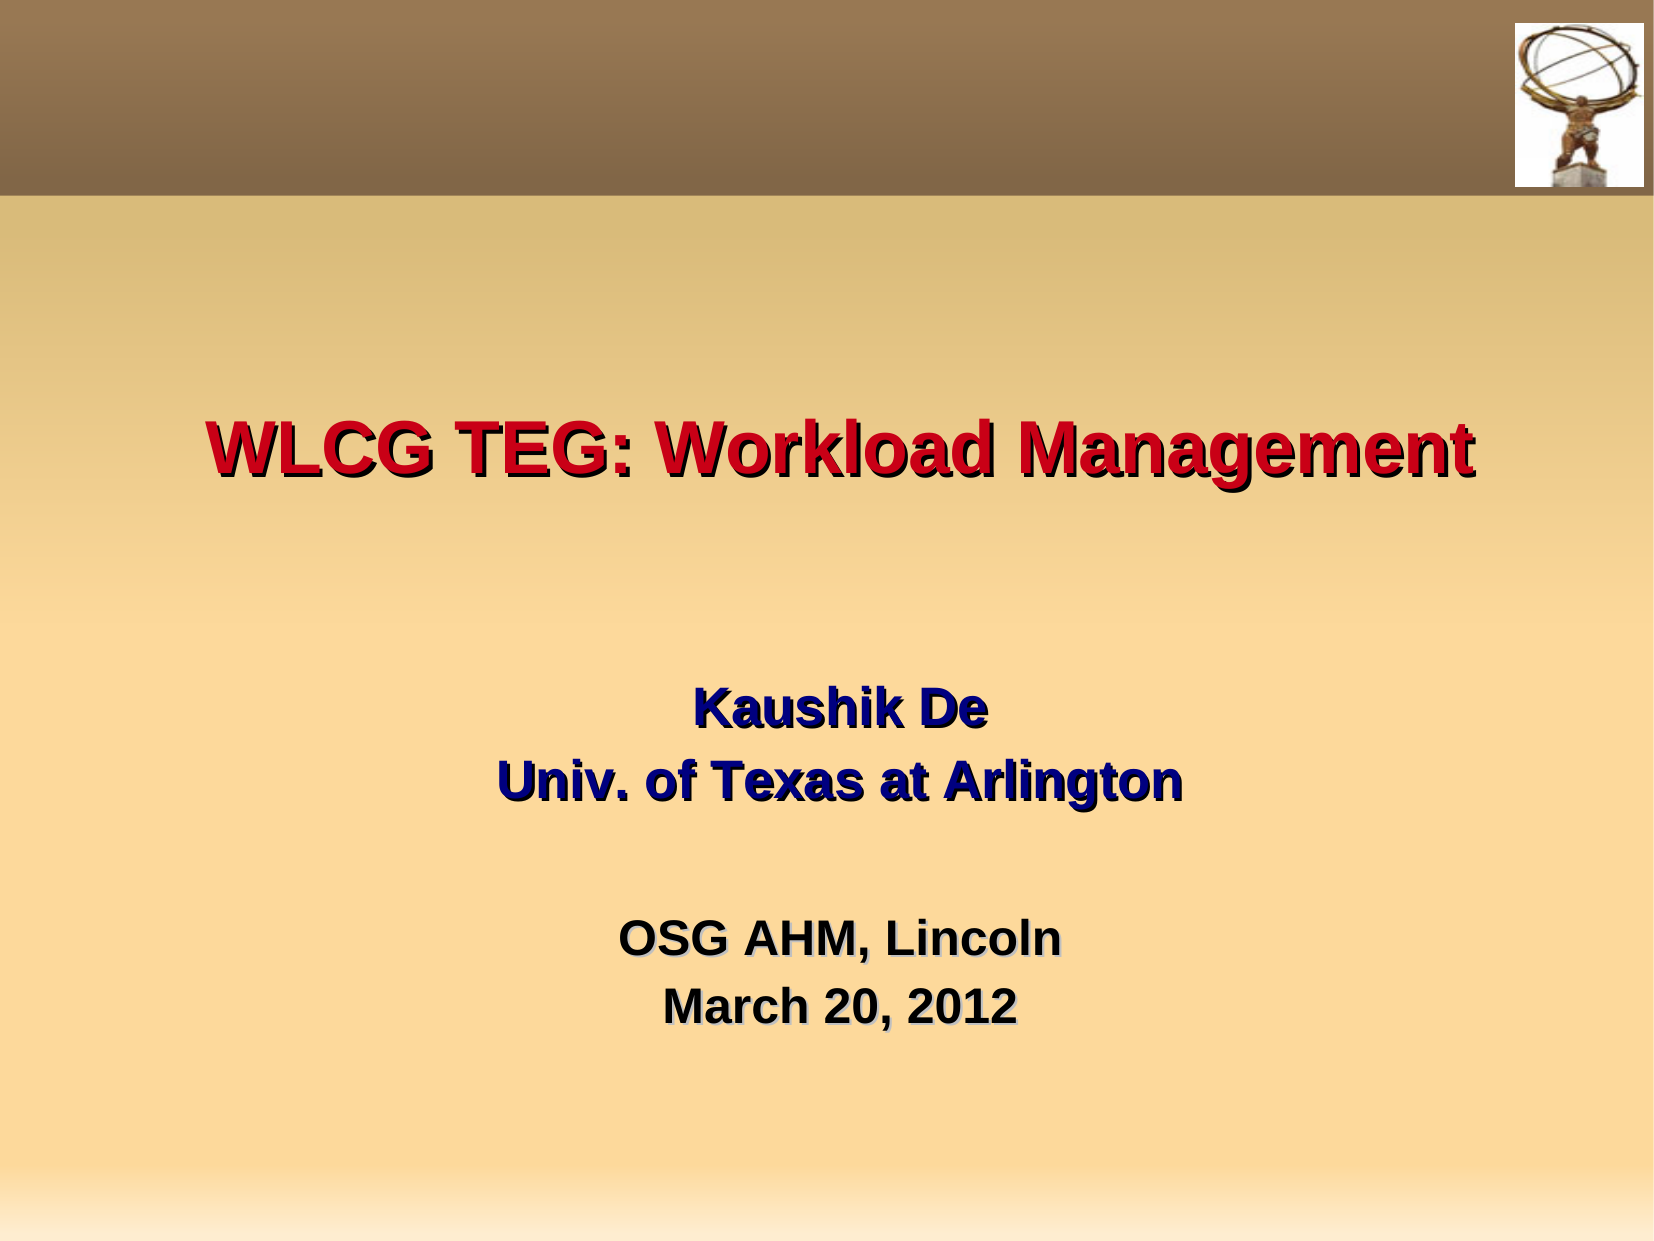

# WLCG TEG: Workload Management
Kaushik De
Univ. of Texas at Arlington
OSG AHM, Lincoln
March 20, 2012